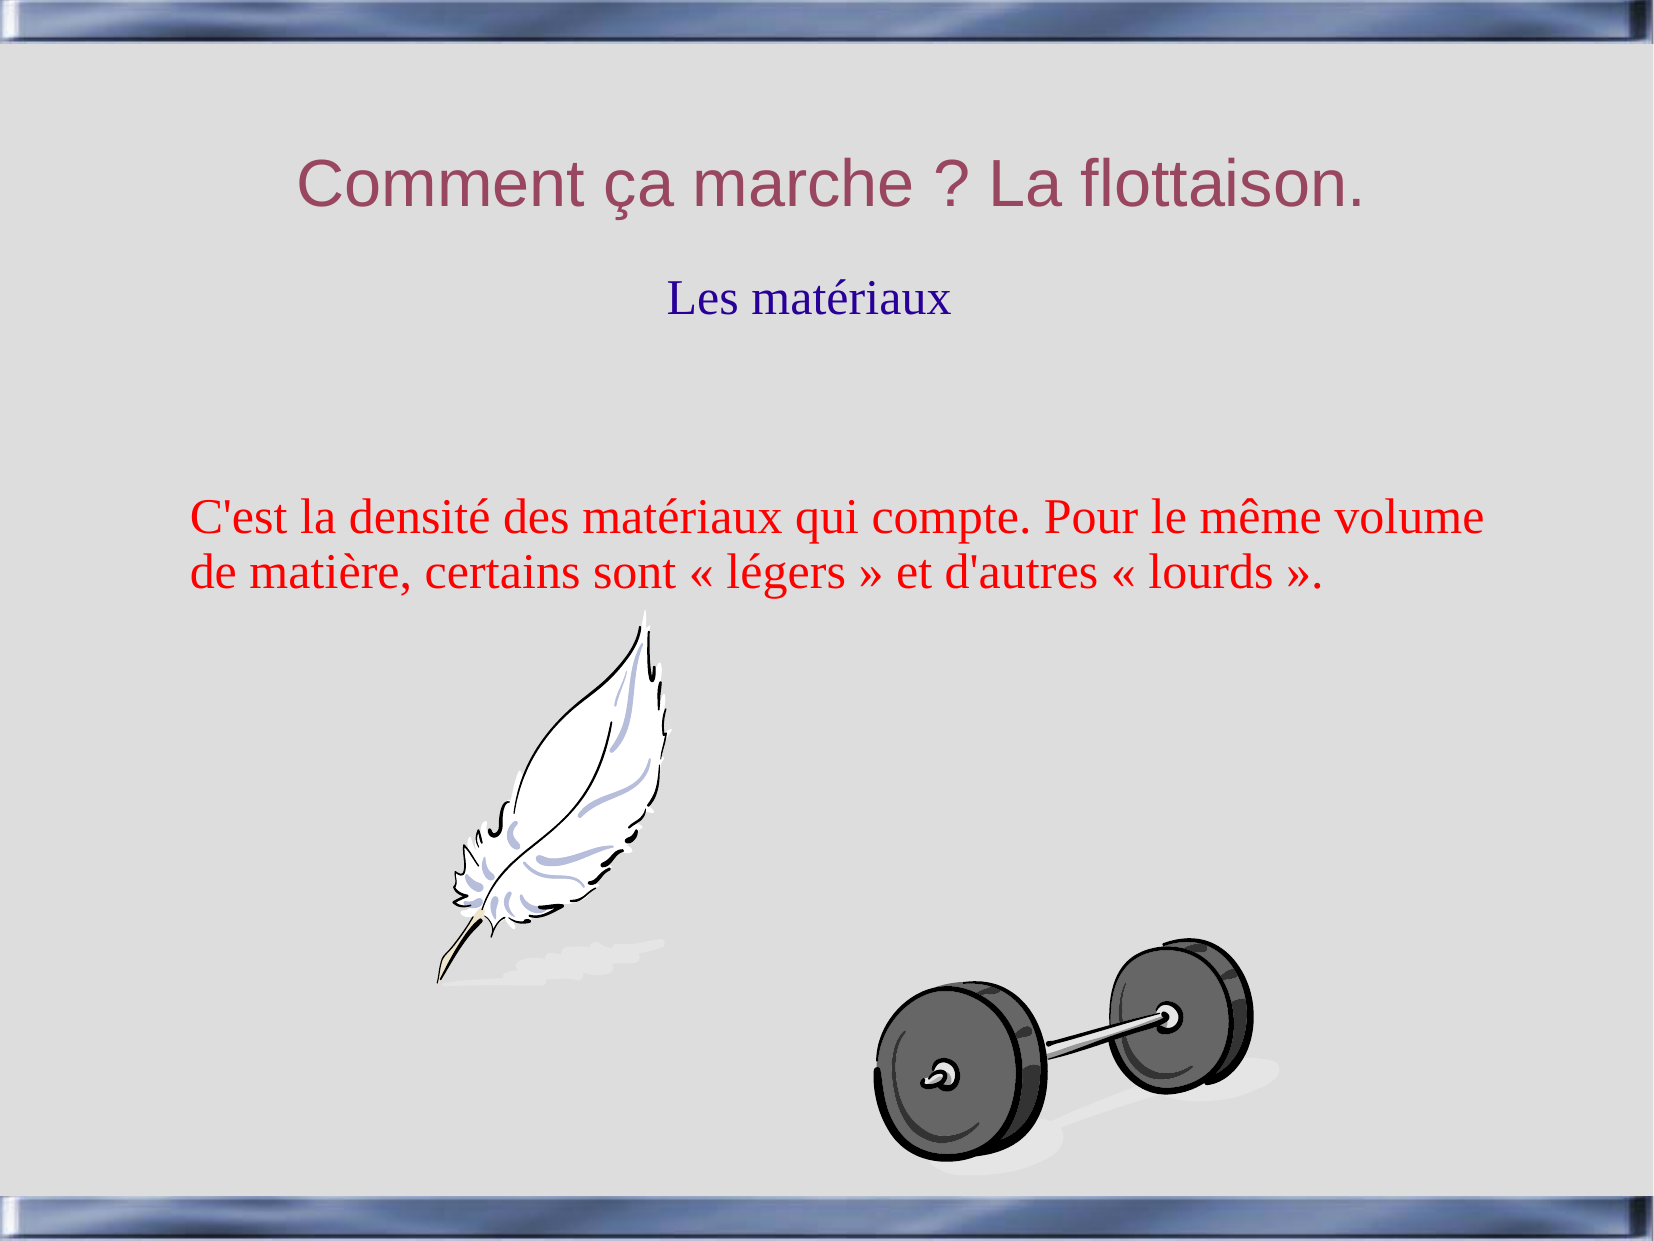

# Comment ça marche ? La flottaison.
Les matériaux
C'est la densité des matériaux qui compte. Pour le même volume de matière, certains sont « légers » et d'autres « lourds ».